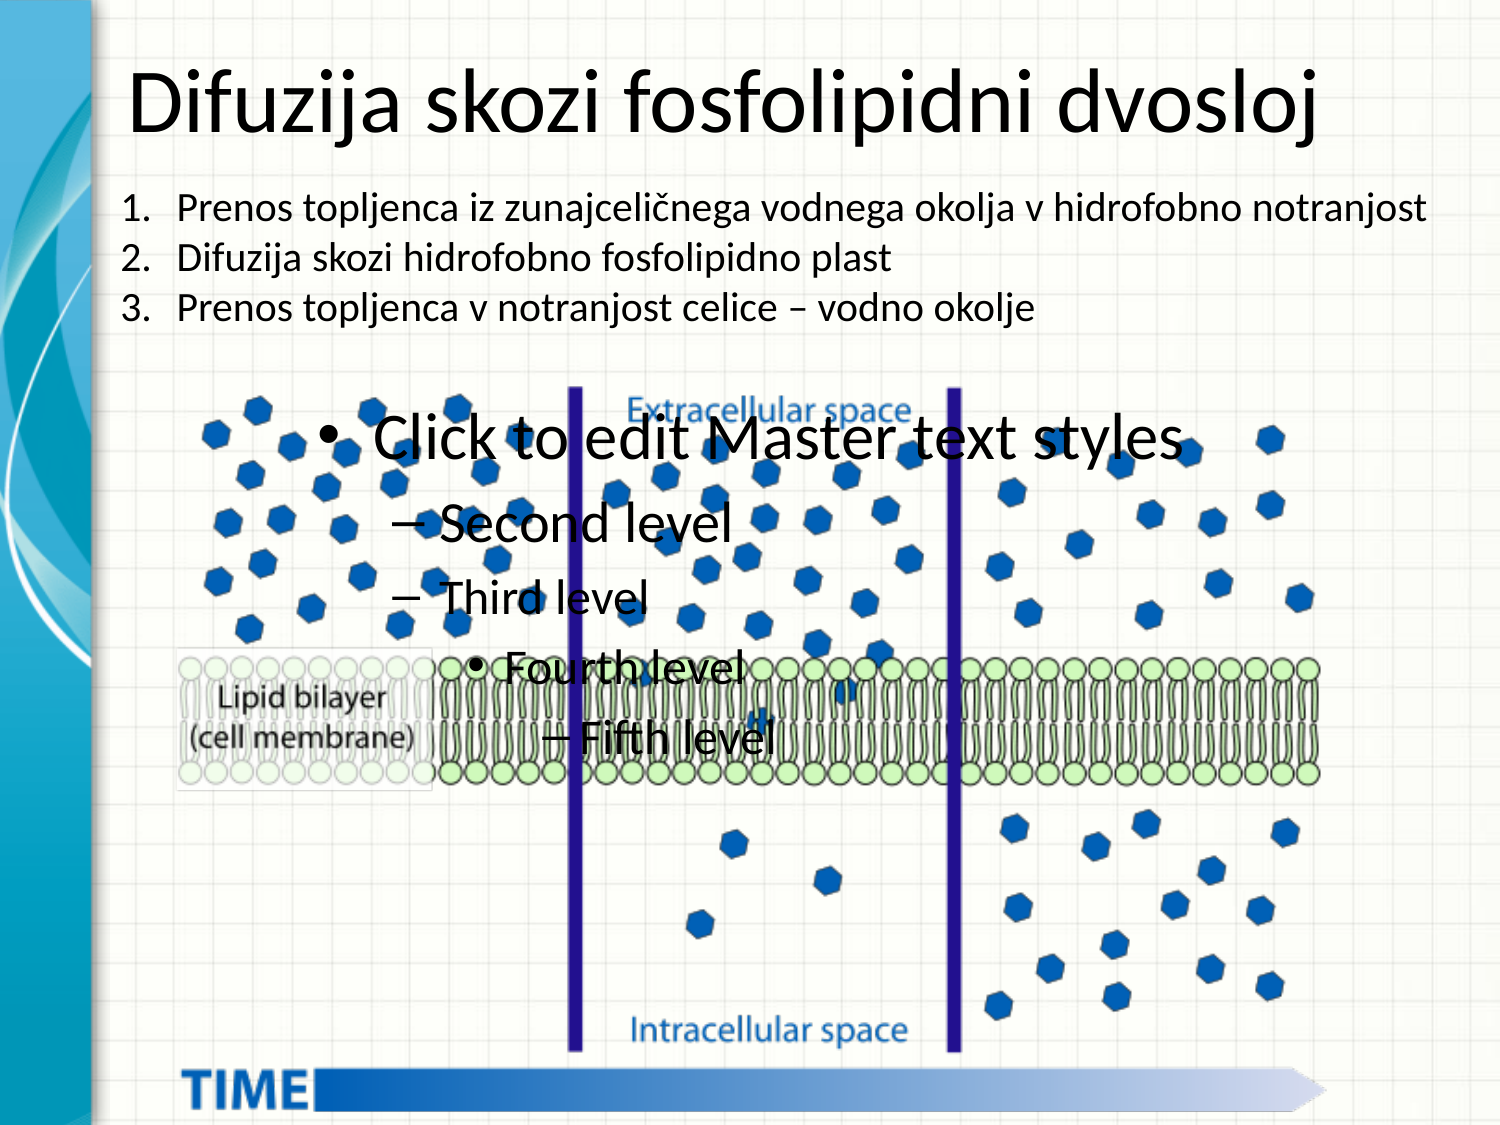

# Difuzija skozi fosfolipidni dvosloj
Prenos topljenca iz zunajceličnega vodnega okolja v hidrofobno notranjost
Difuzija skozi hidrofobno fosfolipidno plast
Prenos topljenca v notranjost celice – vodno okolje
Click to edit Master text styles
Second level
Third level
Fourth level
Fifth level